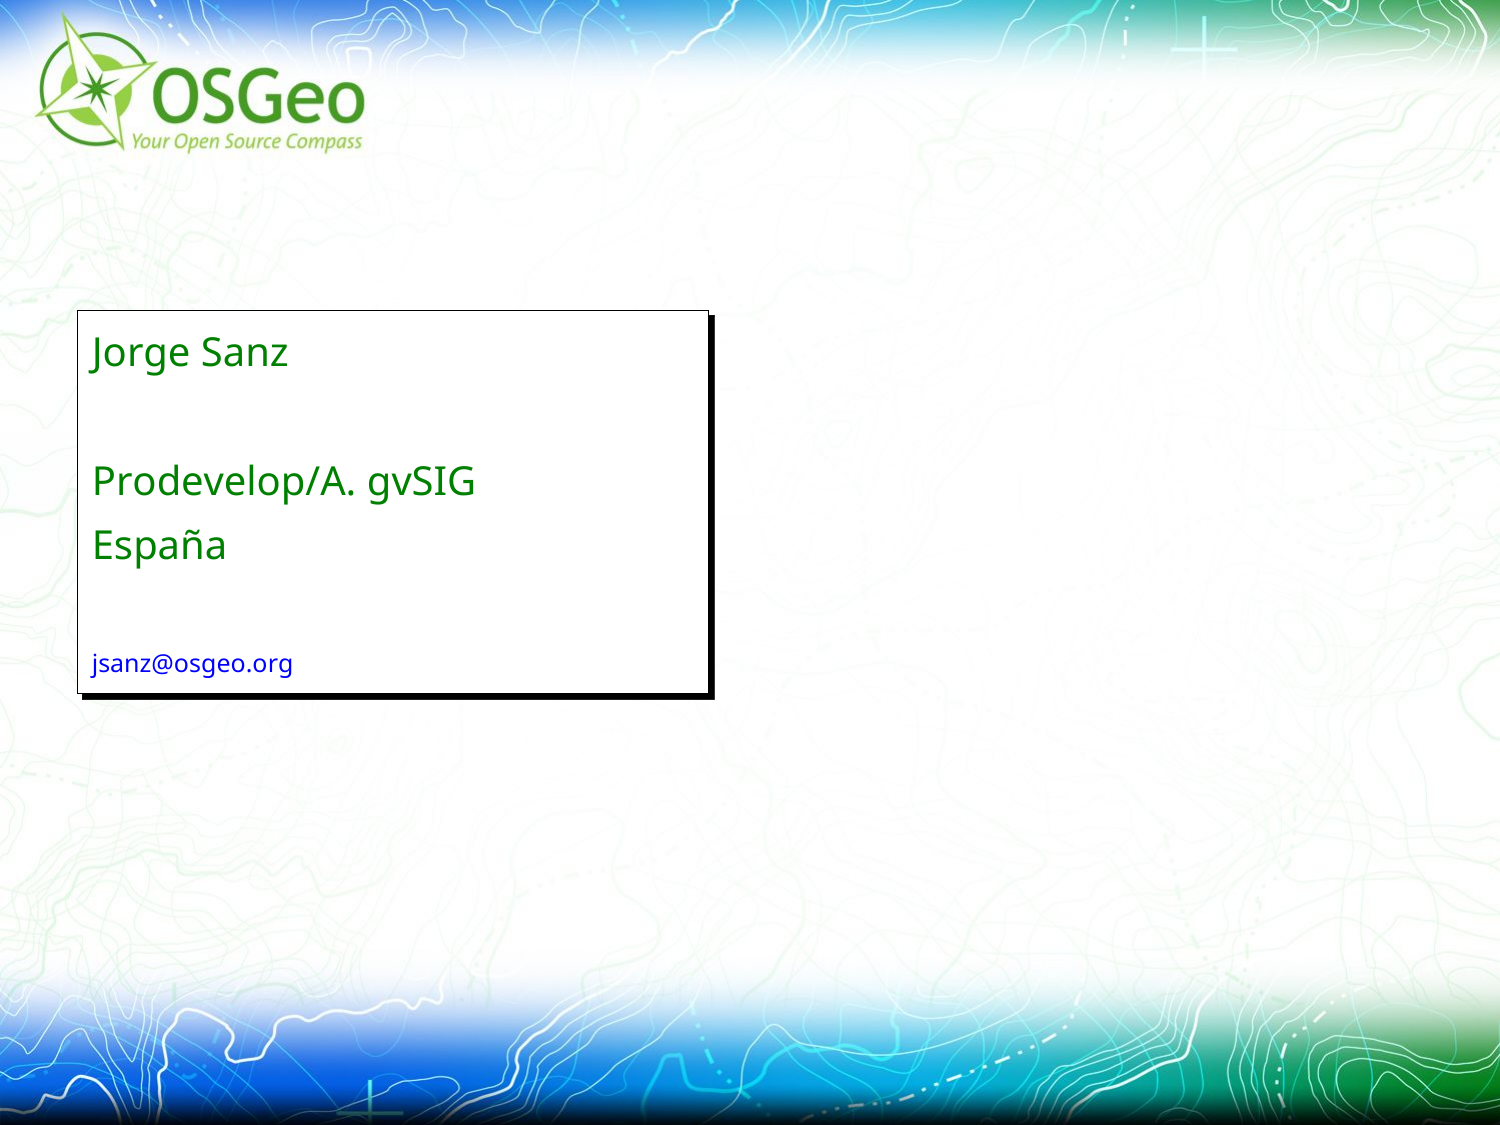

# Jorge Sanz
Prodevelop/A. gvSIG
España
jsanz@osgeo.org